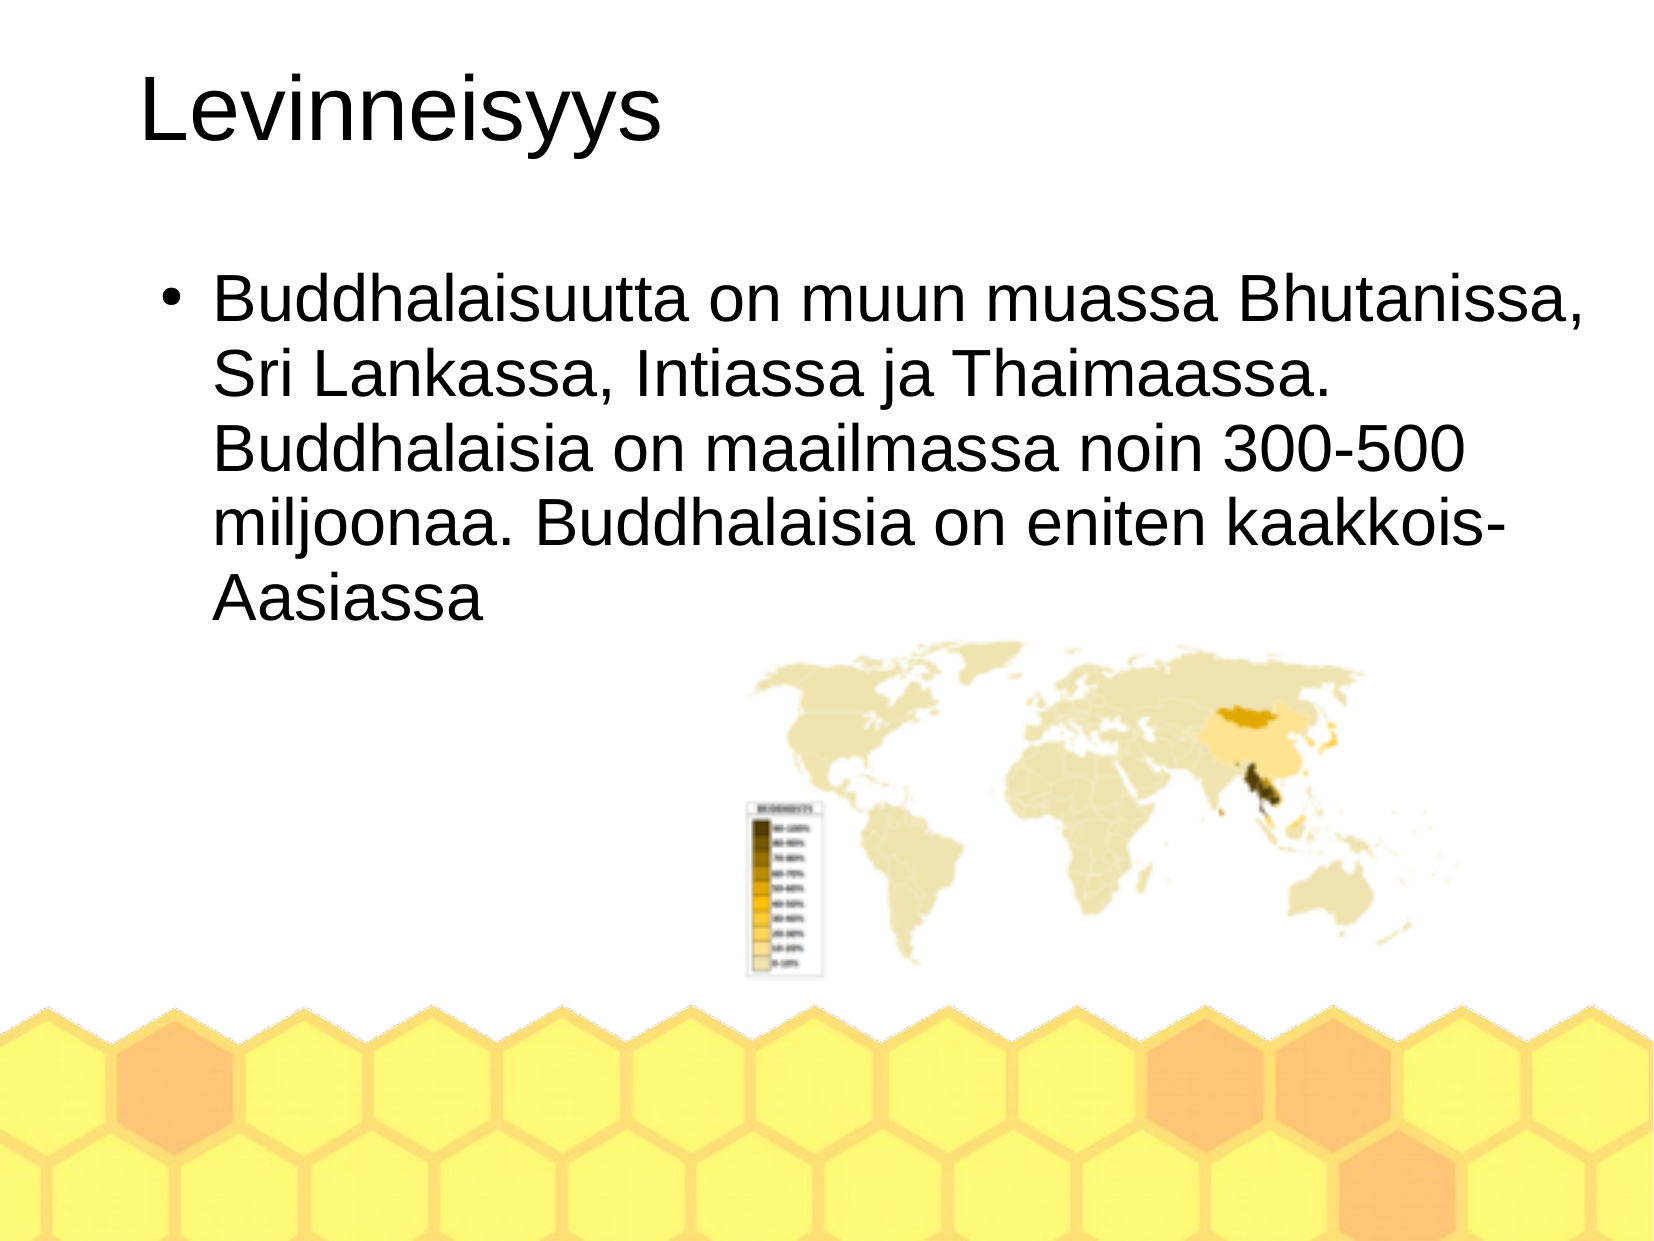

# Levinneisyys
Buddhalaisuutta on muun muassa Bhutanissa, Sri Lankassa, Intiassa ja Thaimaassa. Buddhalaisia on maailmassa noin 300-500 miljoonaa. Buddhalaisia on eniten kaakkois-Aasiassa